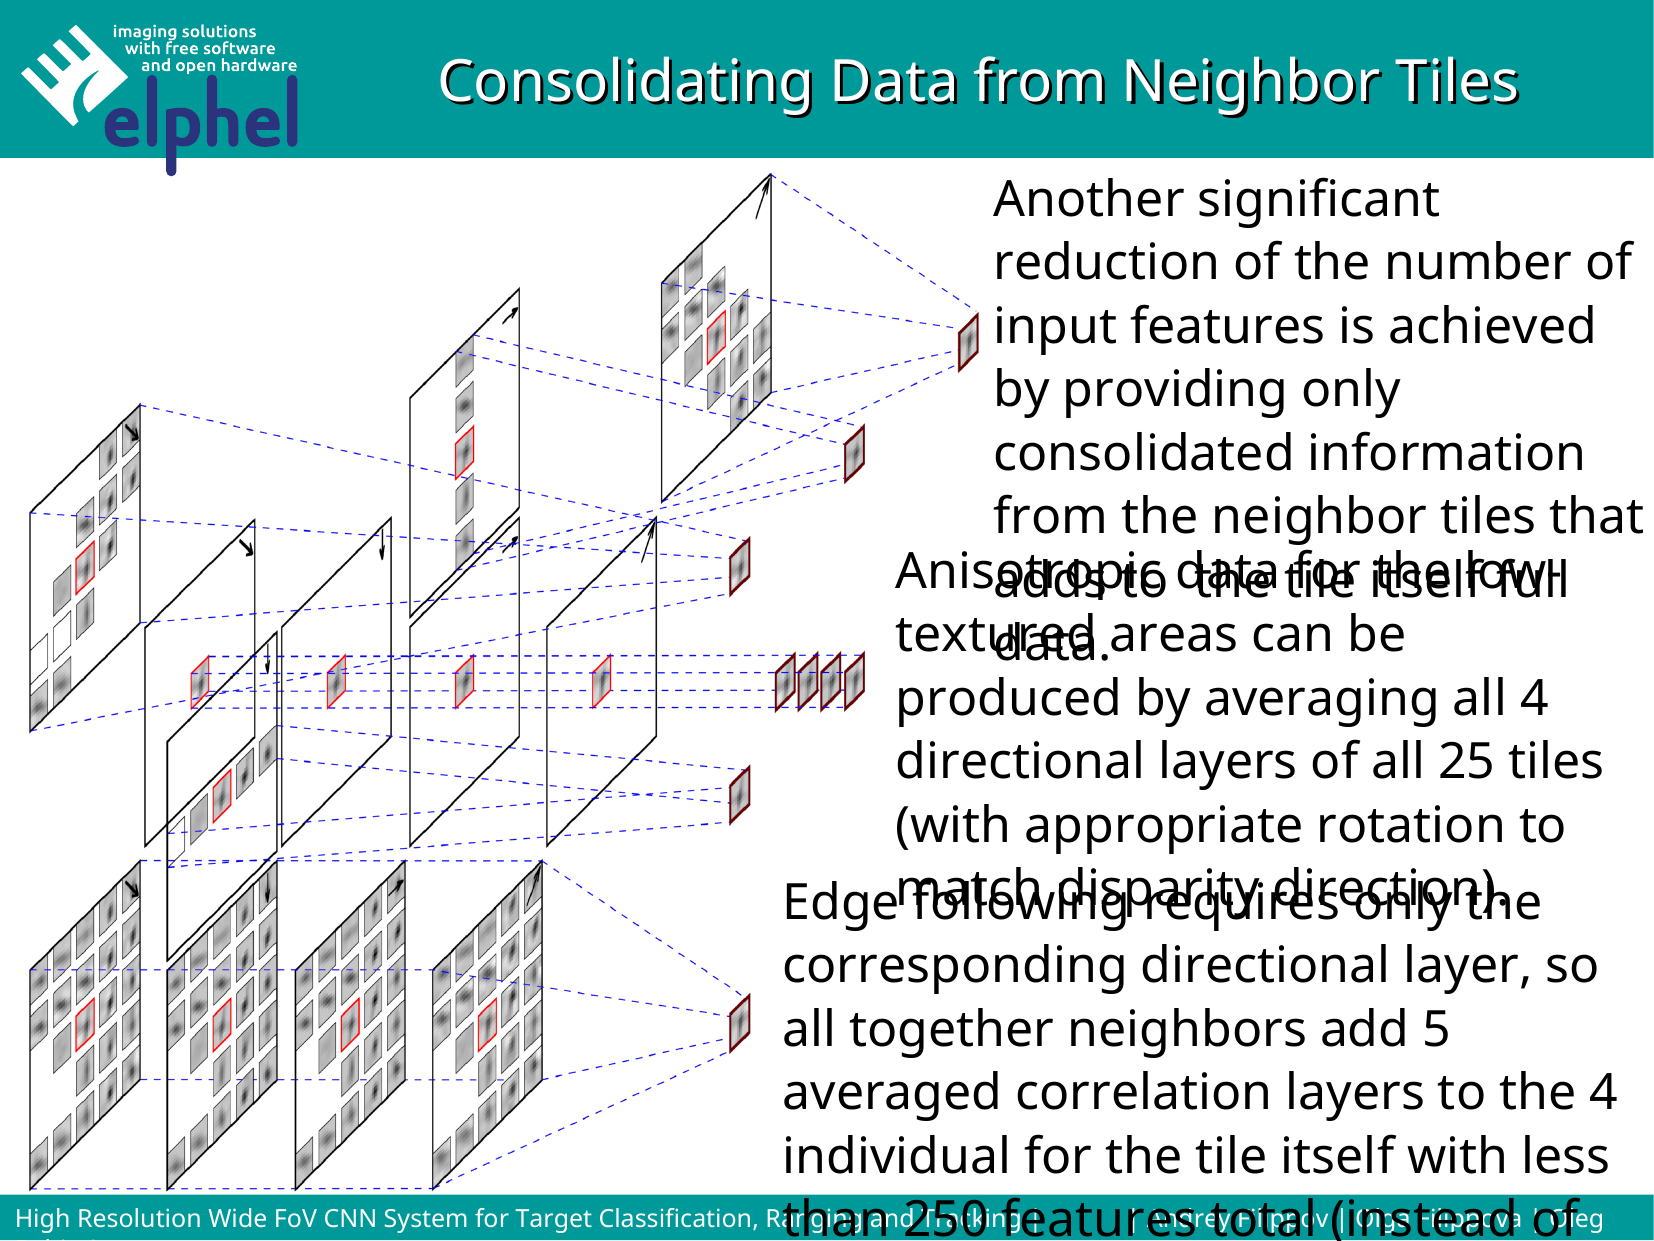

# Consolidating Data from Neighbor Tiles
Another significant reduction of the number of input features is achieved by providing only consolidated information from the neighbor tiles that adds to the tile itself full data.
Anisotropic data for the low-textured areas can be produced by averaging all 4 directional layers of all 25 tiles (with appropriate rotation to match disparity direction).
Edge following requires only the corresponding directional layer, so all together neighbors add 5 averaged correlation layers to the 4 individual for the tile itself with less than 250 features total (instead of the 8100).